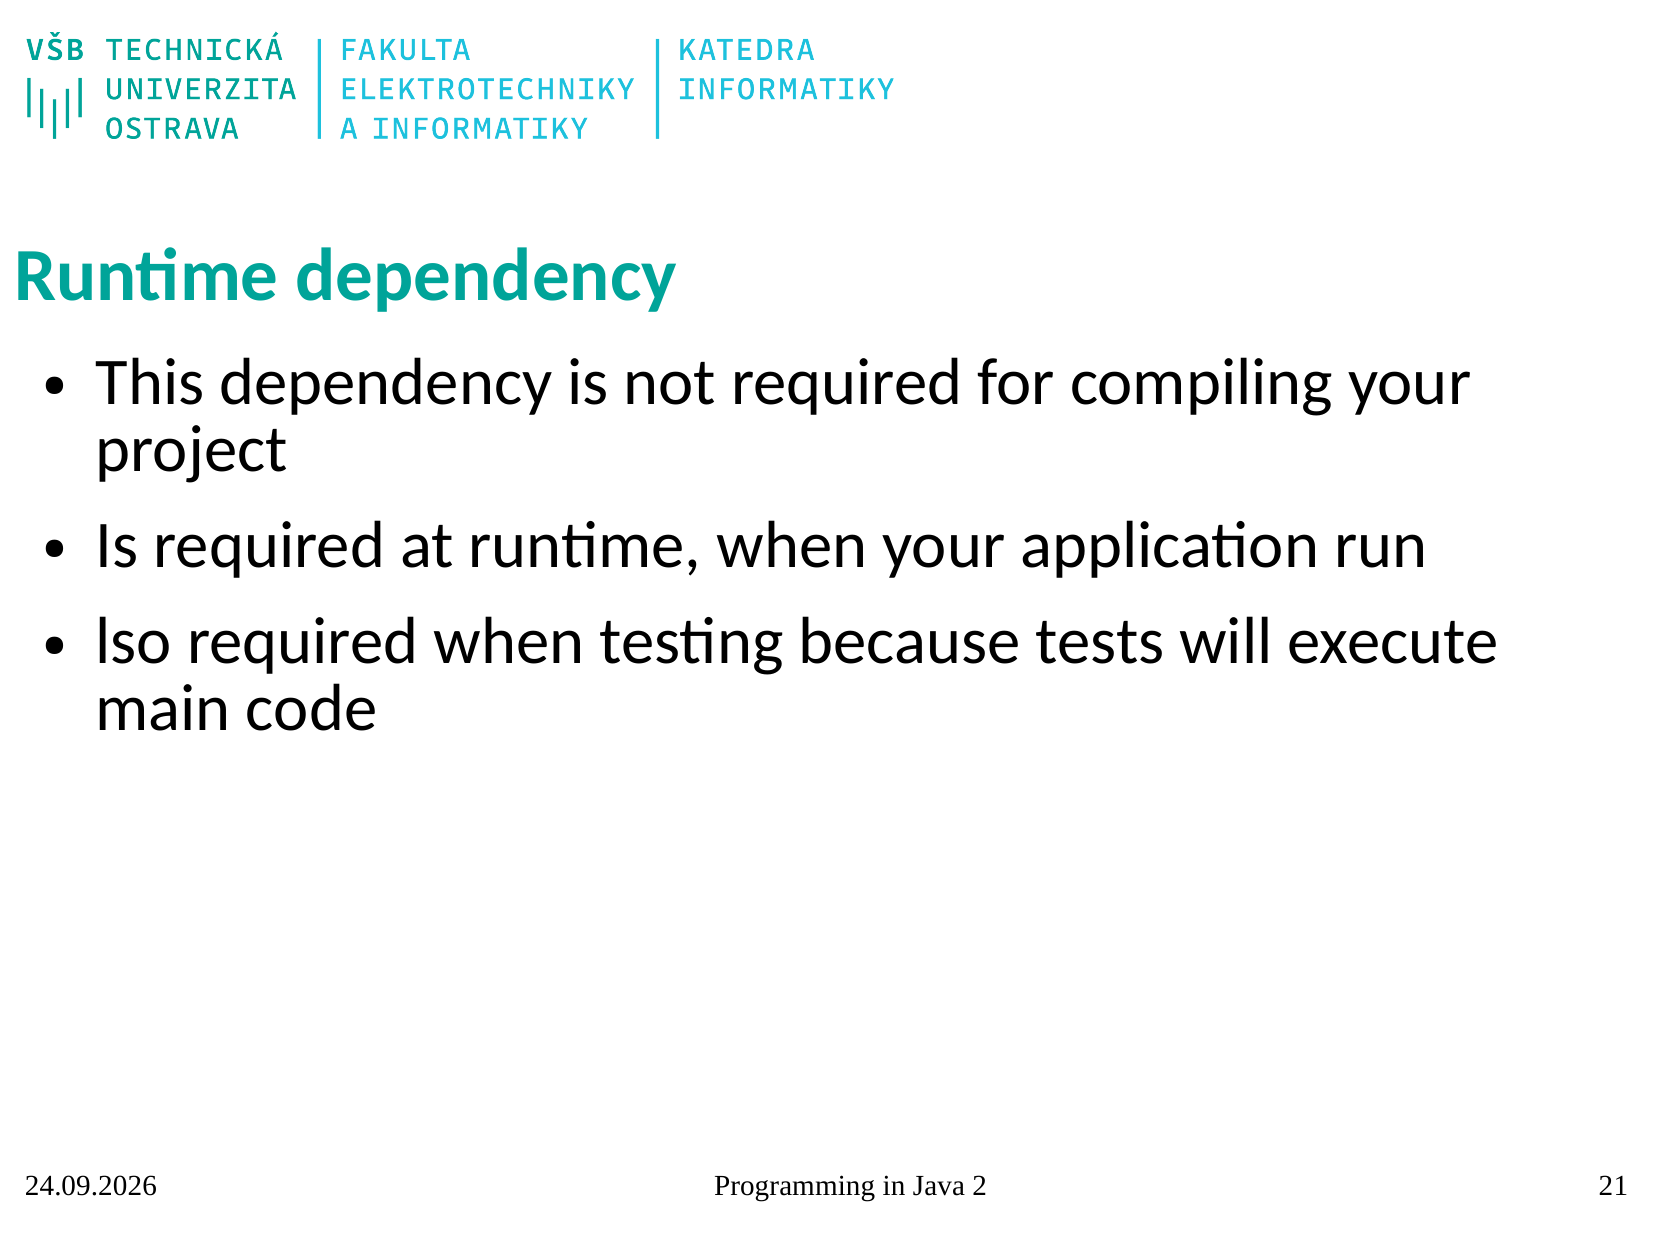

Runtime dependency
# This dependency is not required for compiling your project
Is required at runtime, when your application run
lso required when testing because tests will execute main code
Programming in Java 2
21